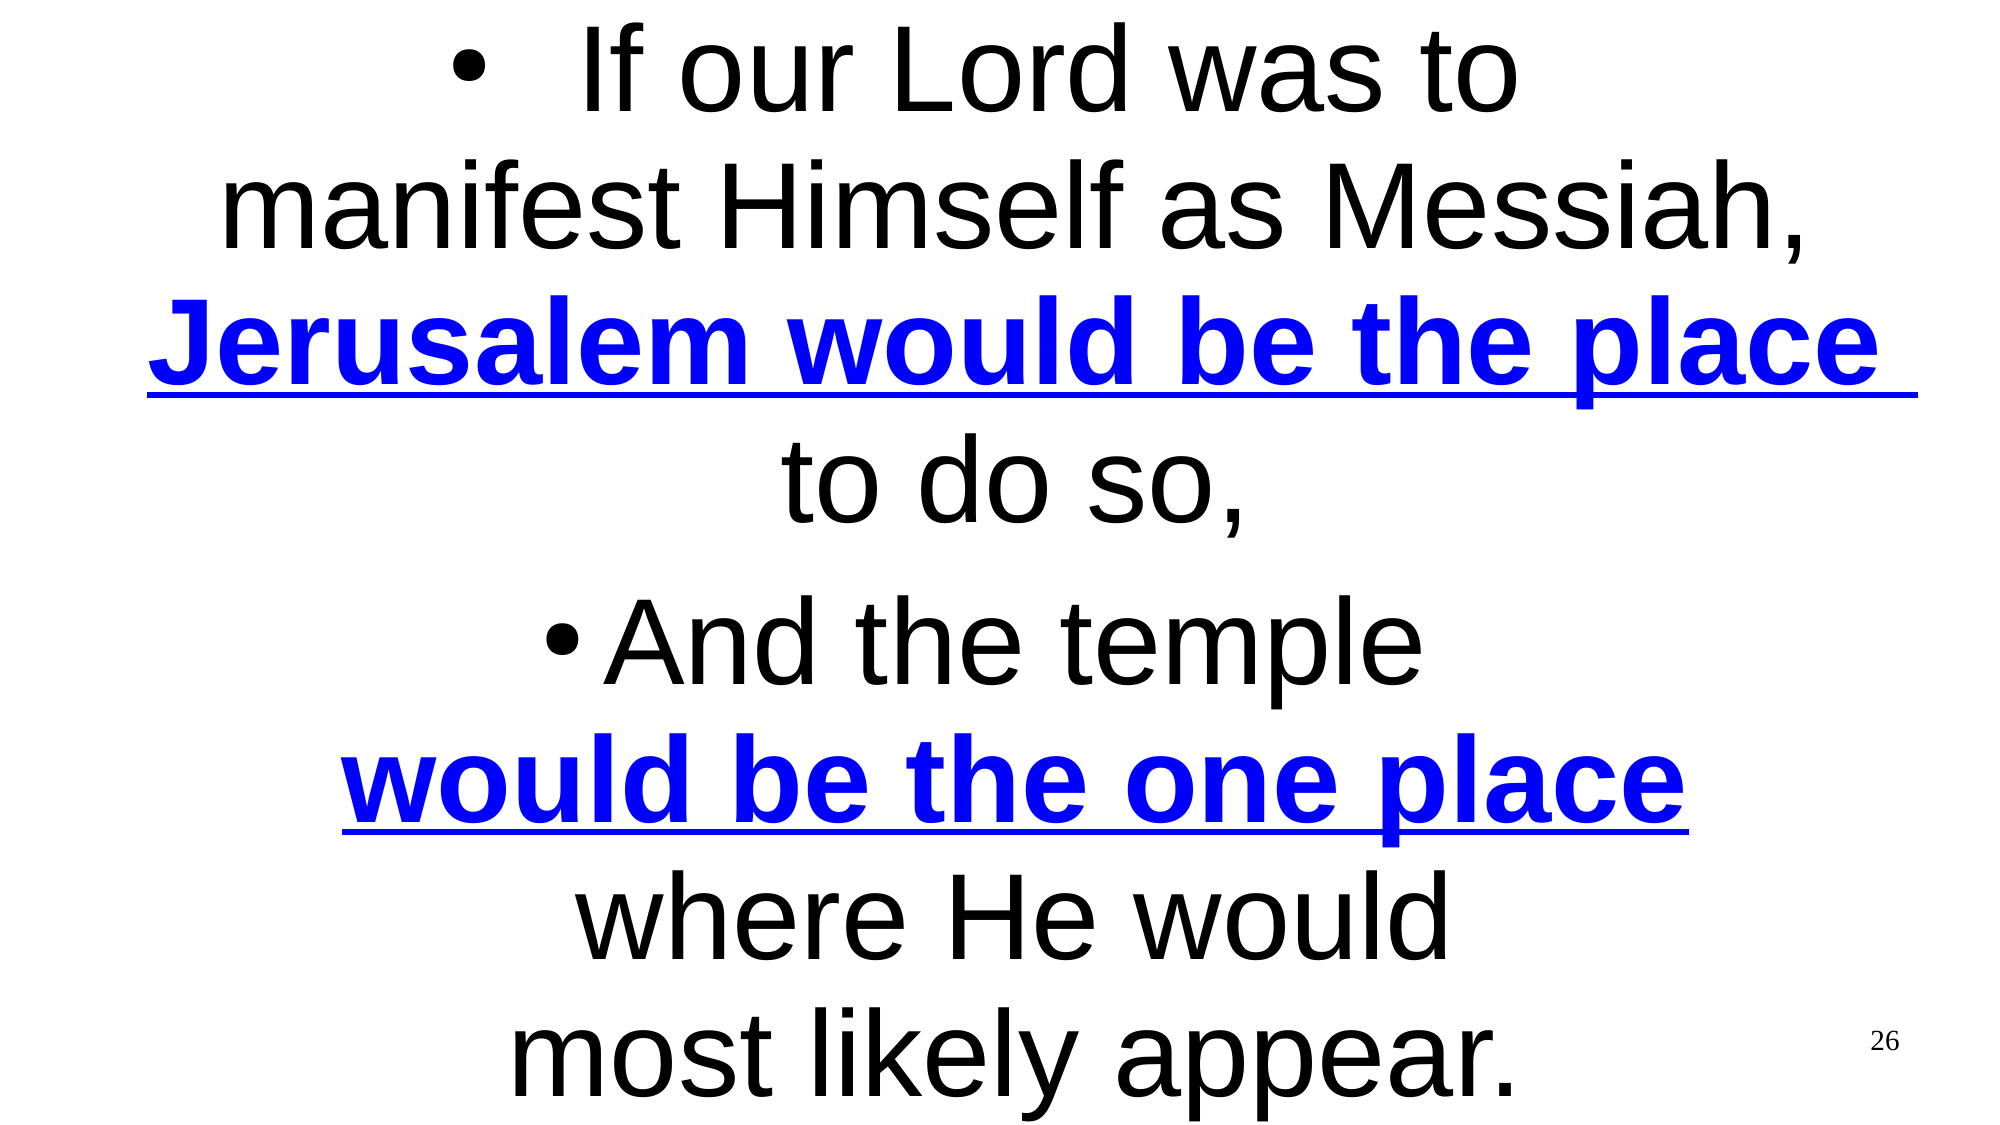

# If our Lord was to manifest Himself as Messiah, Jerusalem would be the place to do so,
And the temple
would be the one place
where He would
most likely appear.
26